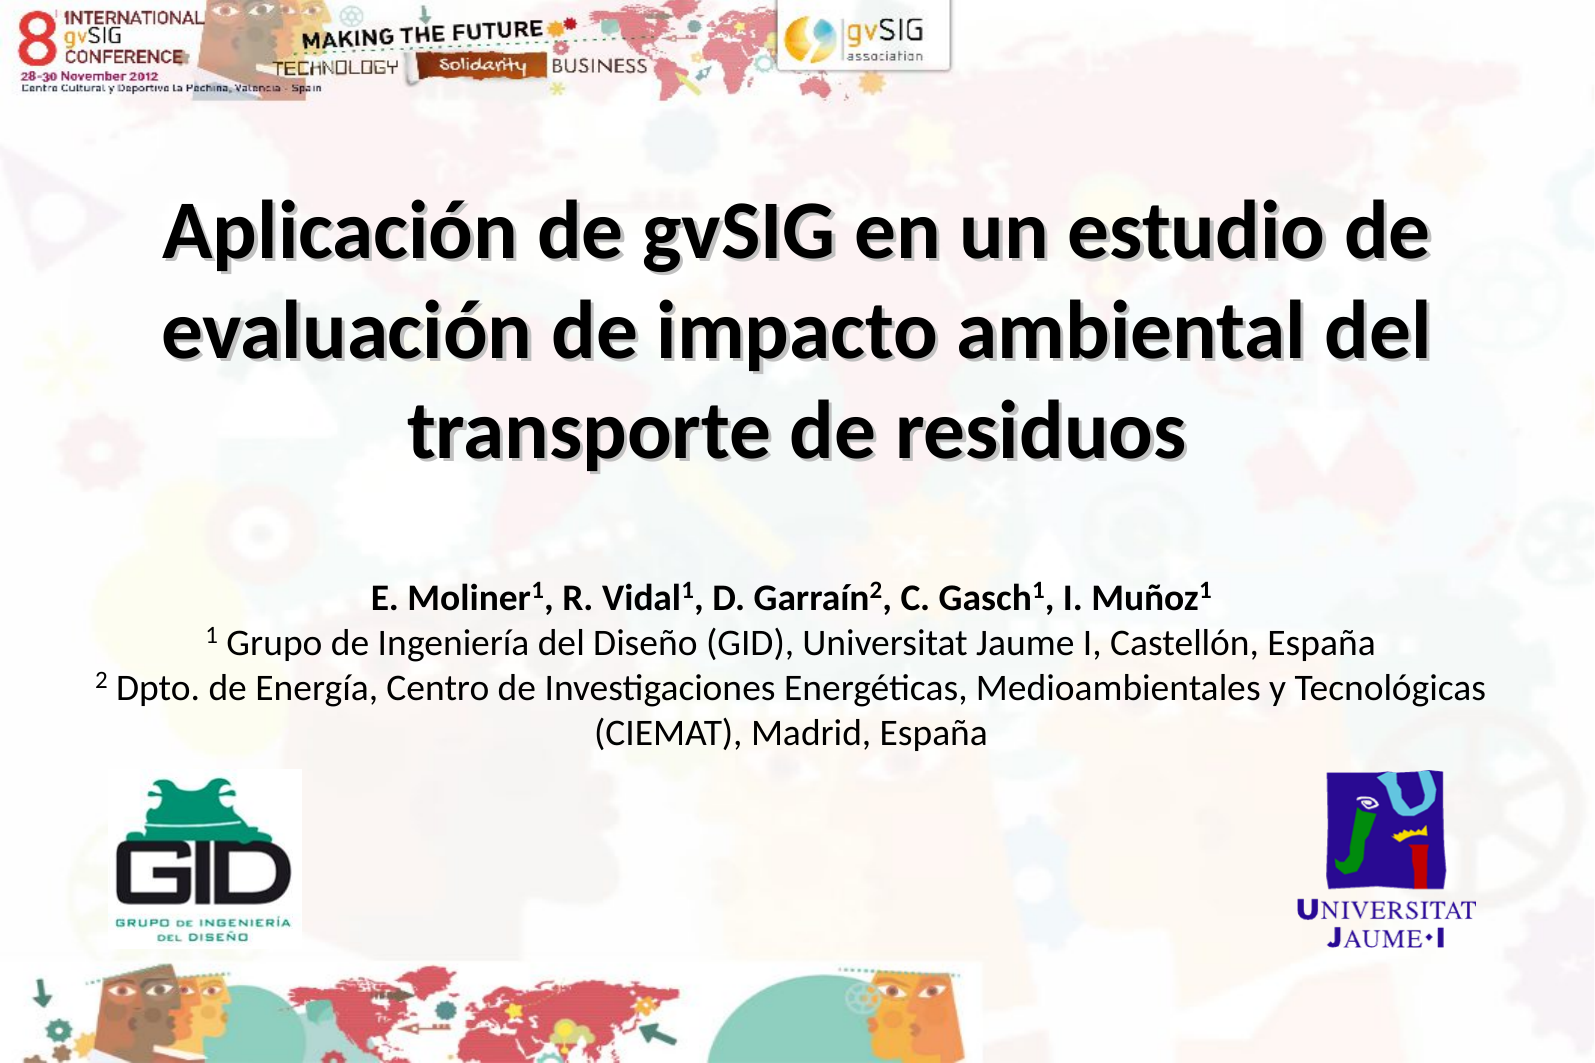

Aplicación de gvSIG en un estudio de evaluación de impacto ambiental del transporte de residuos
E. Moliner1, R. Vidal1, D. Garraín2, C. Gasch1, I. Muñoz1
1 Grupo de Ingeniería del Diseño (GID), Universitat Jaume I, Castellón, España
2 Dpto. de Energía, Centro de Investigaciones Energéticas, Medioambientales y Tecnológicas (CIEMAT), Madrid, España